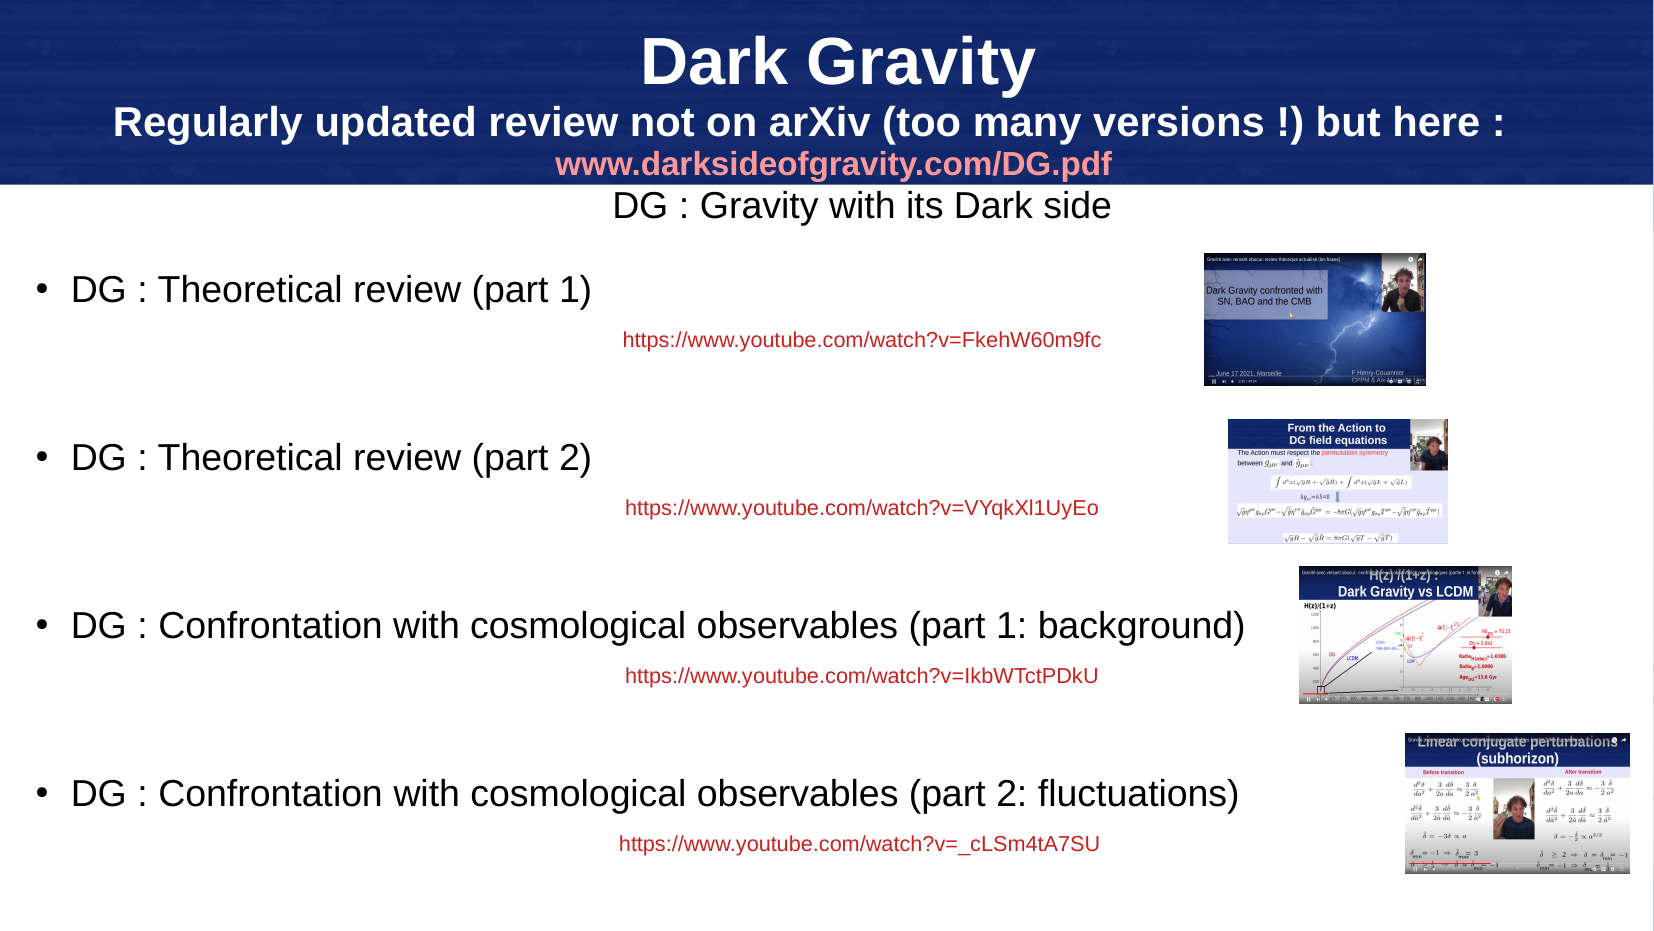

Dark Gravity
Regularly updated review not on arXiv (too many versions !) but here :  www.darksideofgravity.com/DG.pdf
# DG : Gravity with its Dark side
DG : Theoretical review (part 1)
https://www.youtube.com/watch?v=FkehW60m9fc
DG : Theoretical review (part 2)
https://www.youtube.com/watch?v=VYqkXl1UyEo
DG : Confrontation with cosmological observables (part 1: background)
https://www.youtube.com/watch?v=IkbWTctPDkU
DG : Confrontation with cosmological observables (part 2: fluctuations)
 https://www.youtube.com/watch?v=_cLSm4tA7SU